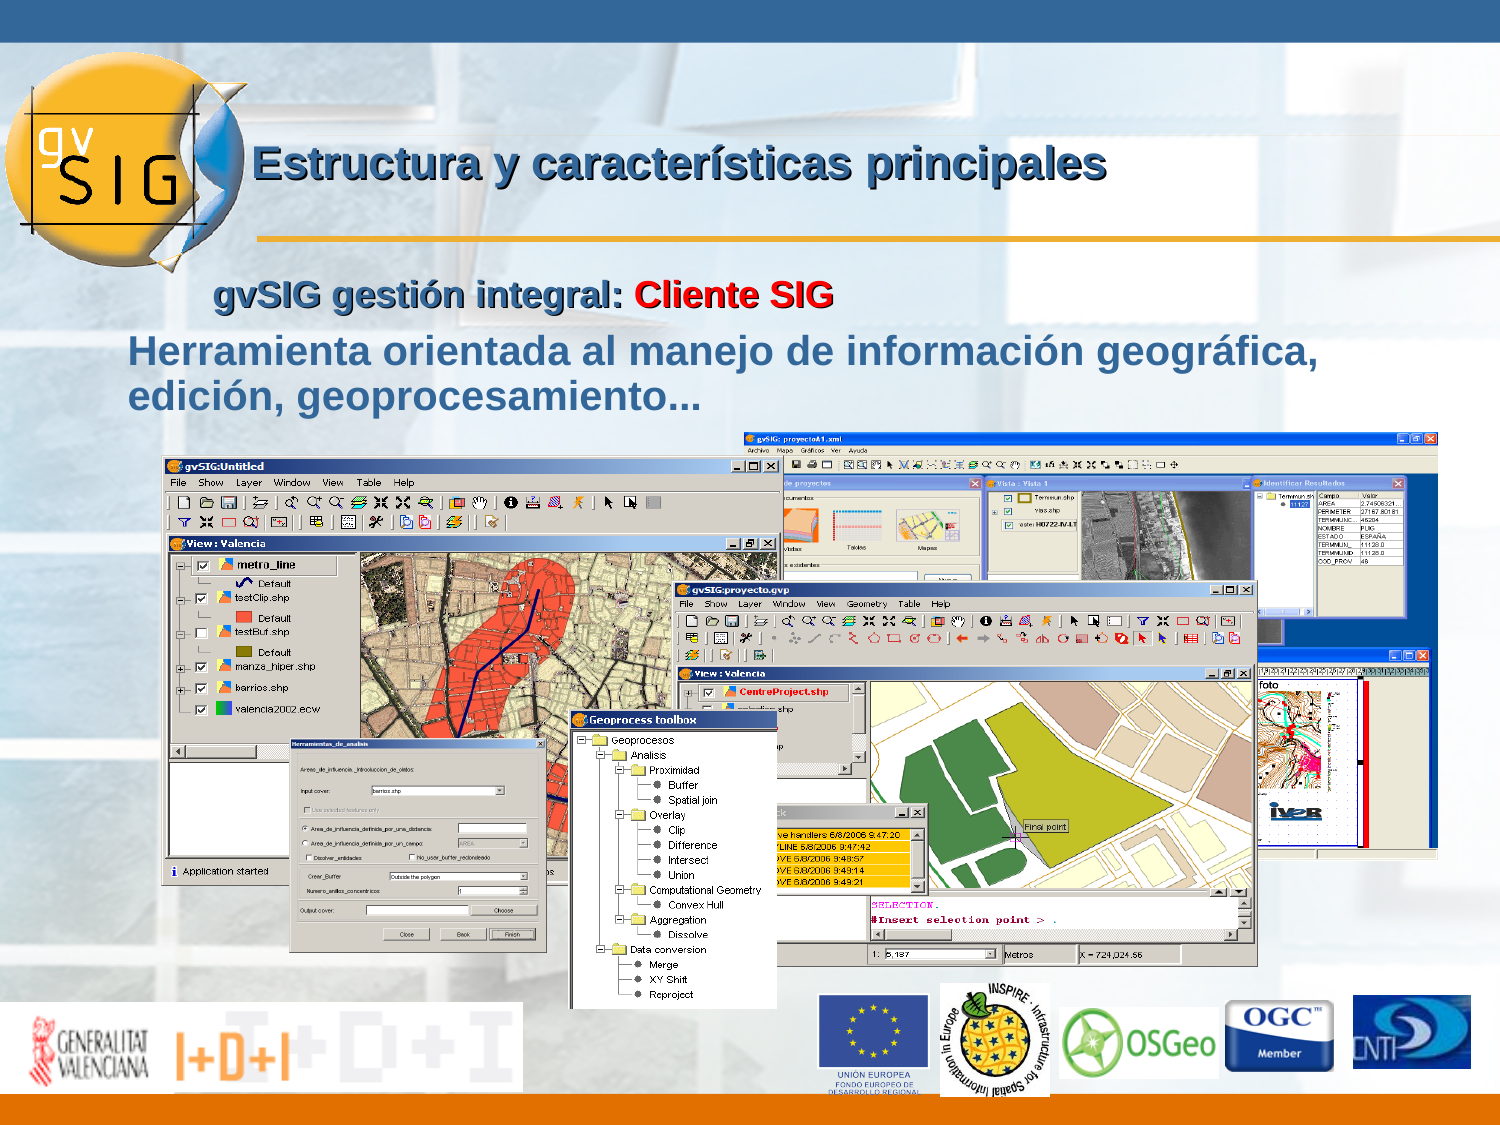

Estructura y características principales
gvSIG gestión integral: Cliente SIG
Herramienta orientada al manejo de información geográfica, edición, geoprocesamiento...